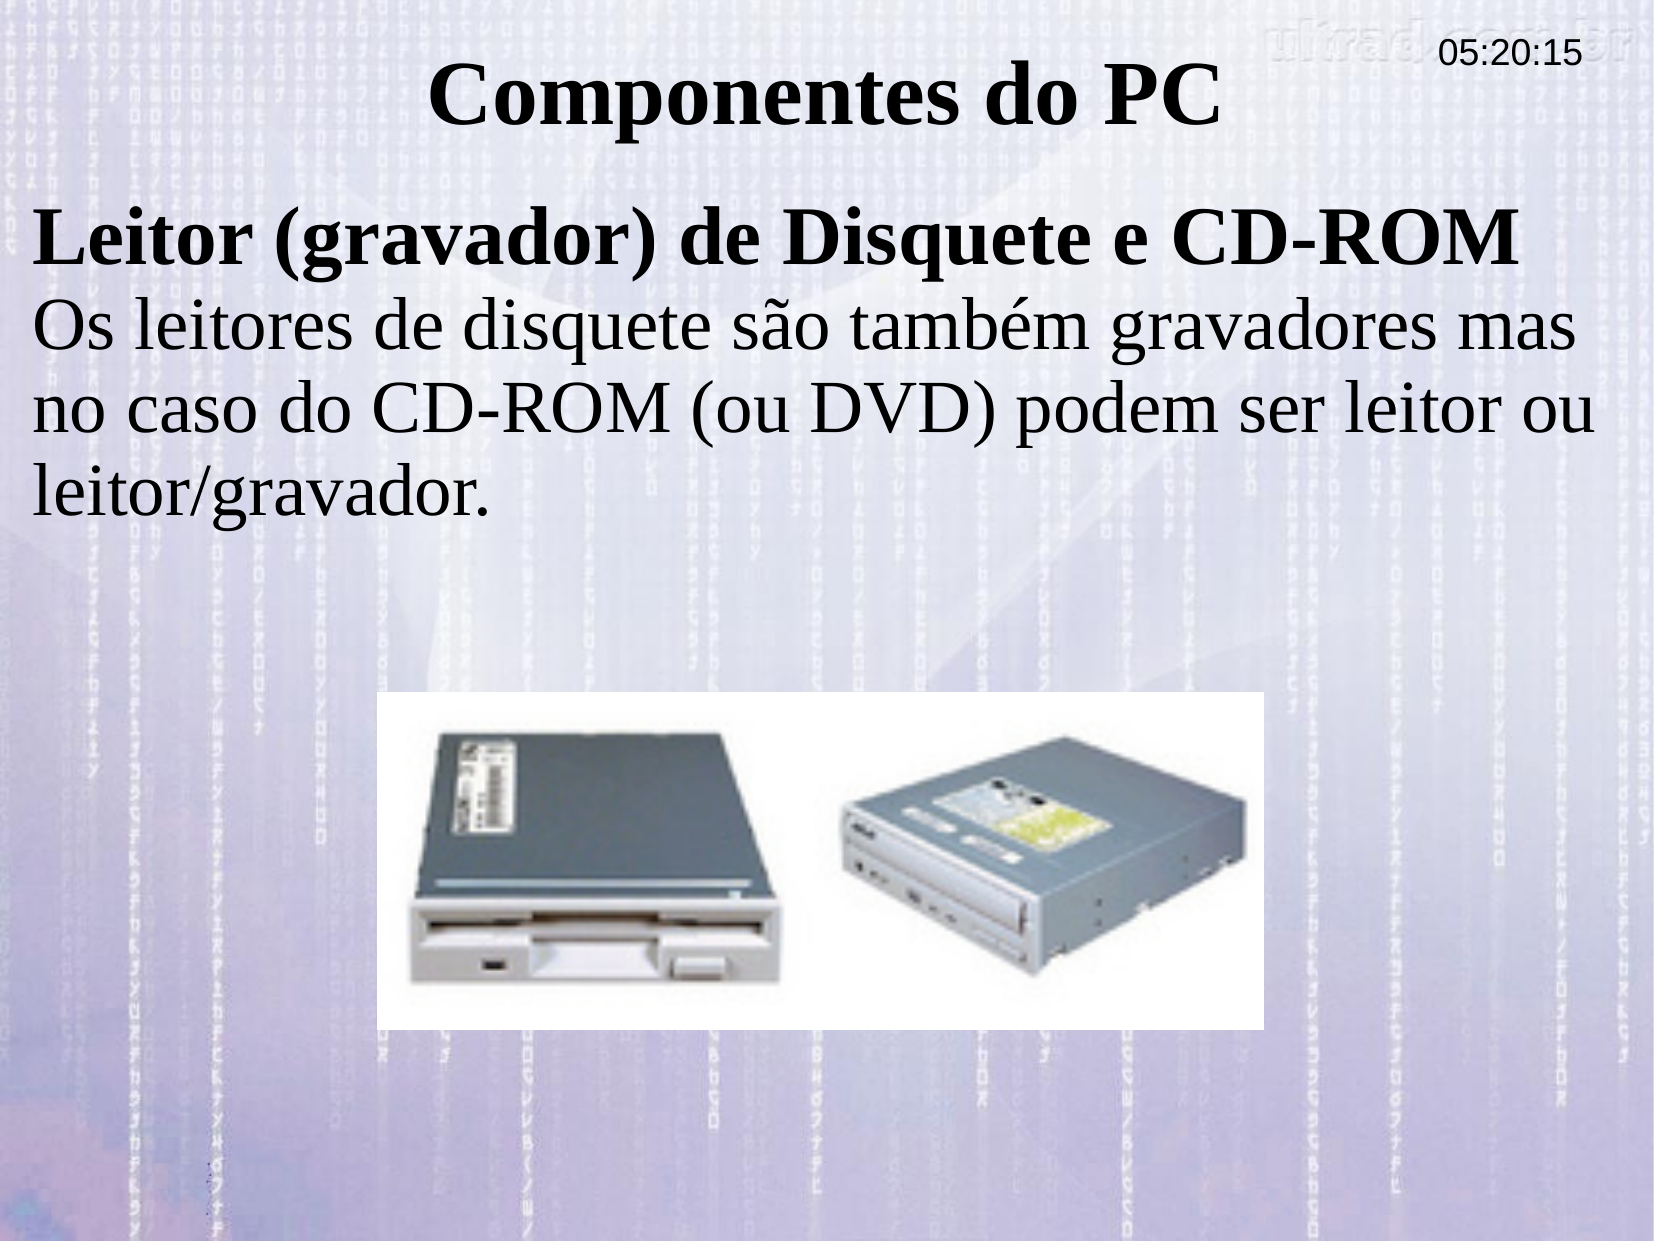

01:59:08
Componentes do PC
Leitor (gravador) de Disquete e CD-ROM
Os leitores de disquete são também gravadores mas no caso do CD-ROM (ou DVD) podem ser leitor ou leitor/gravador.